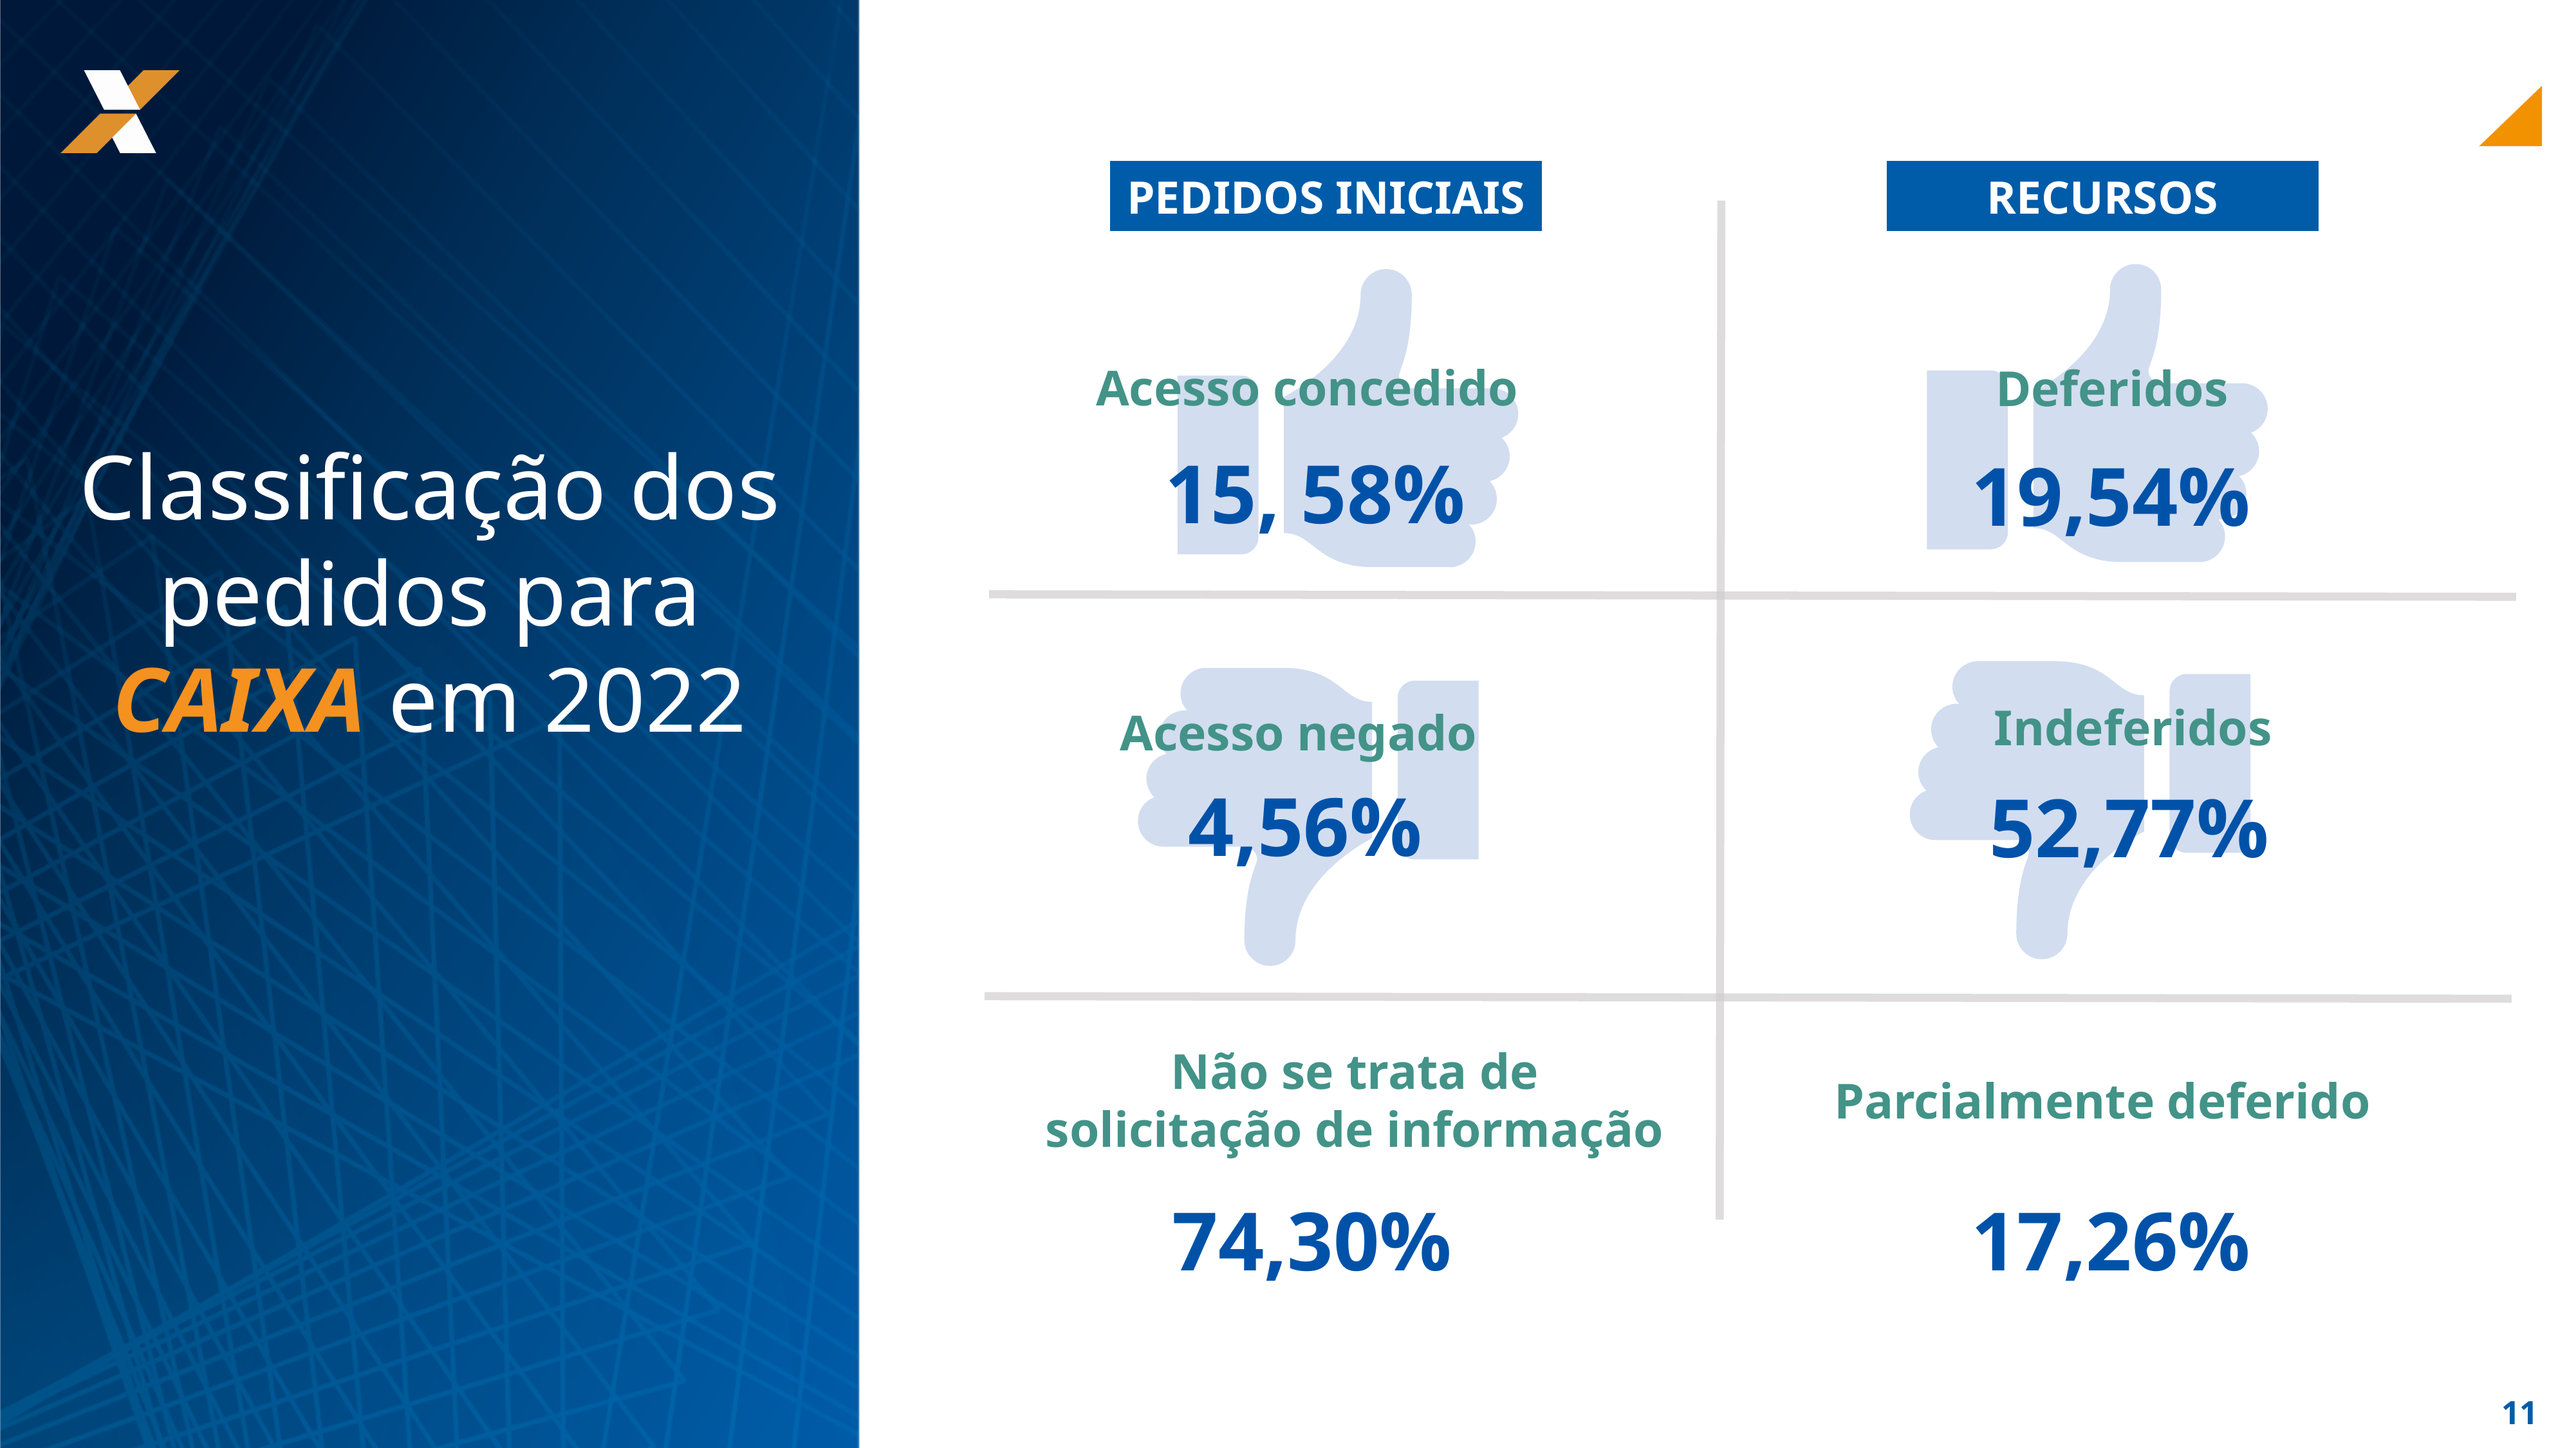

PEDIDOS INICIAIS
RECURSOS
Acesso concedido
Deferidos
Classificação dos pedidos para CAIXA em 2022
15, 58%
19,54%
Indeferidos
Acesso negado
4,56%
52,77%
Não se trata de solicitação de informação
Parcialmente deferido
74,30%
17,26%